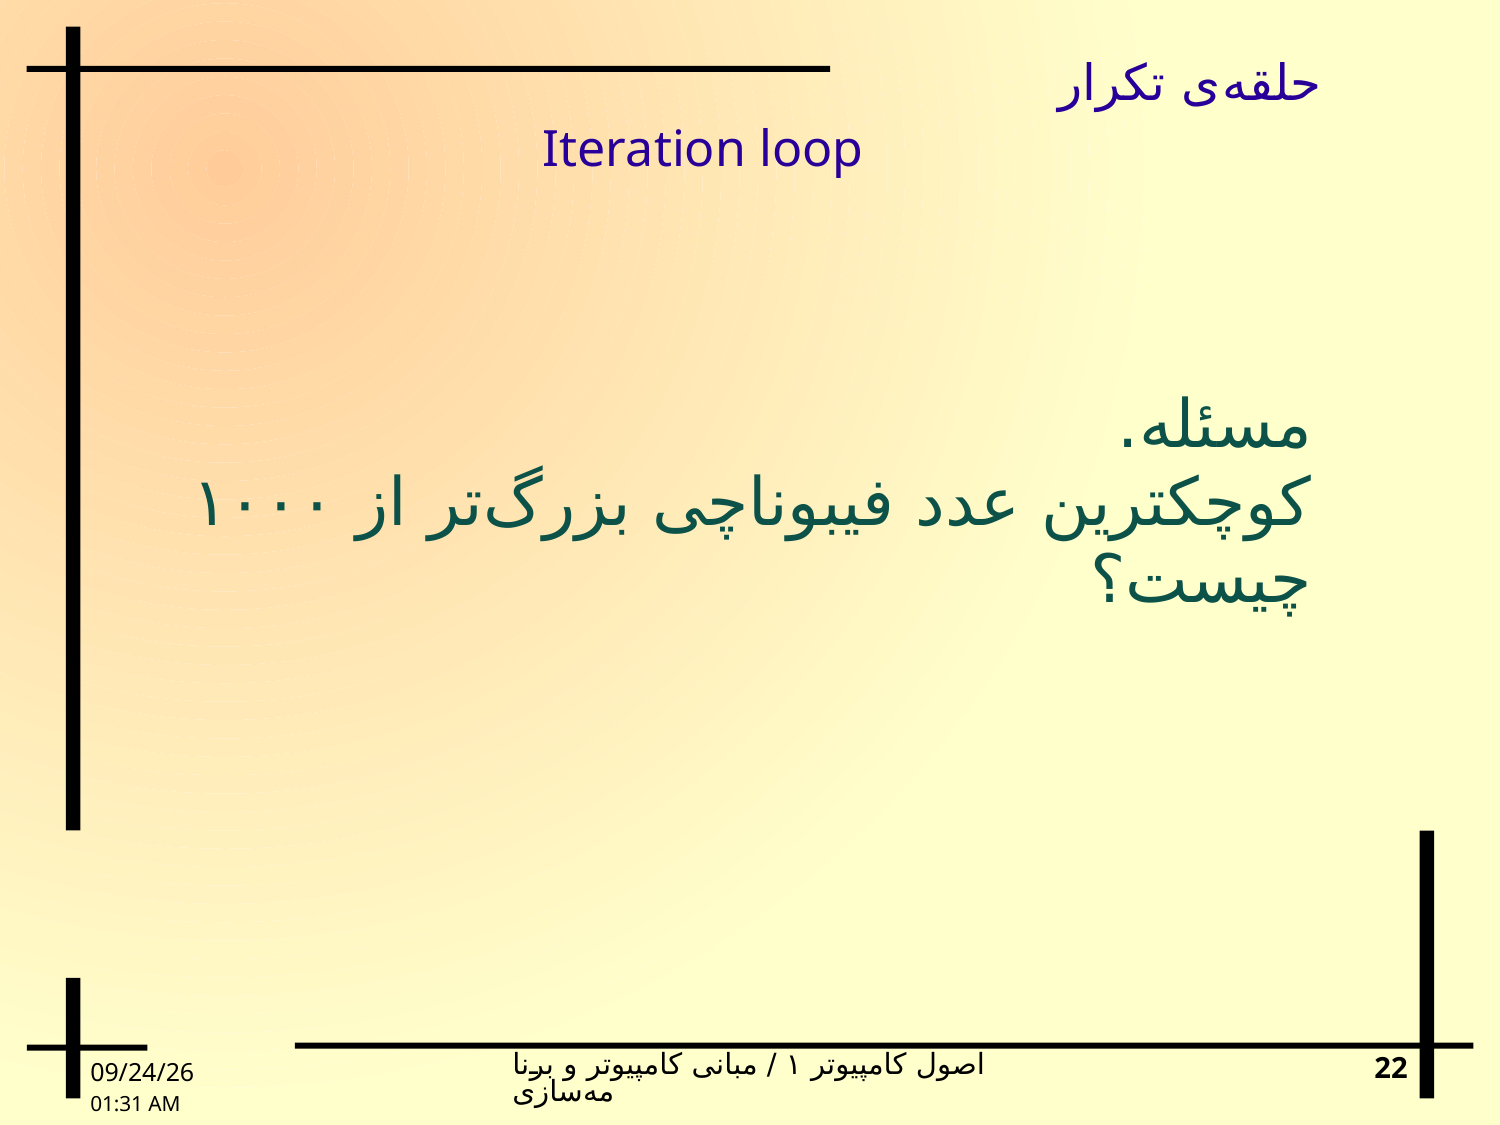

# حلقه‌ی تکرار Iteration loop
مسئله.
کوچکترین عدد فیبوناچی بزرگ‌تر از ۱۰۰۰ چیست؟
اصول کامپیوتر ۱ / مبانی کامپیوتر و برنامه‌سازی
22